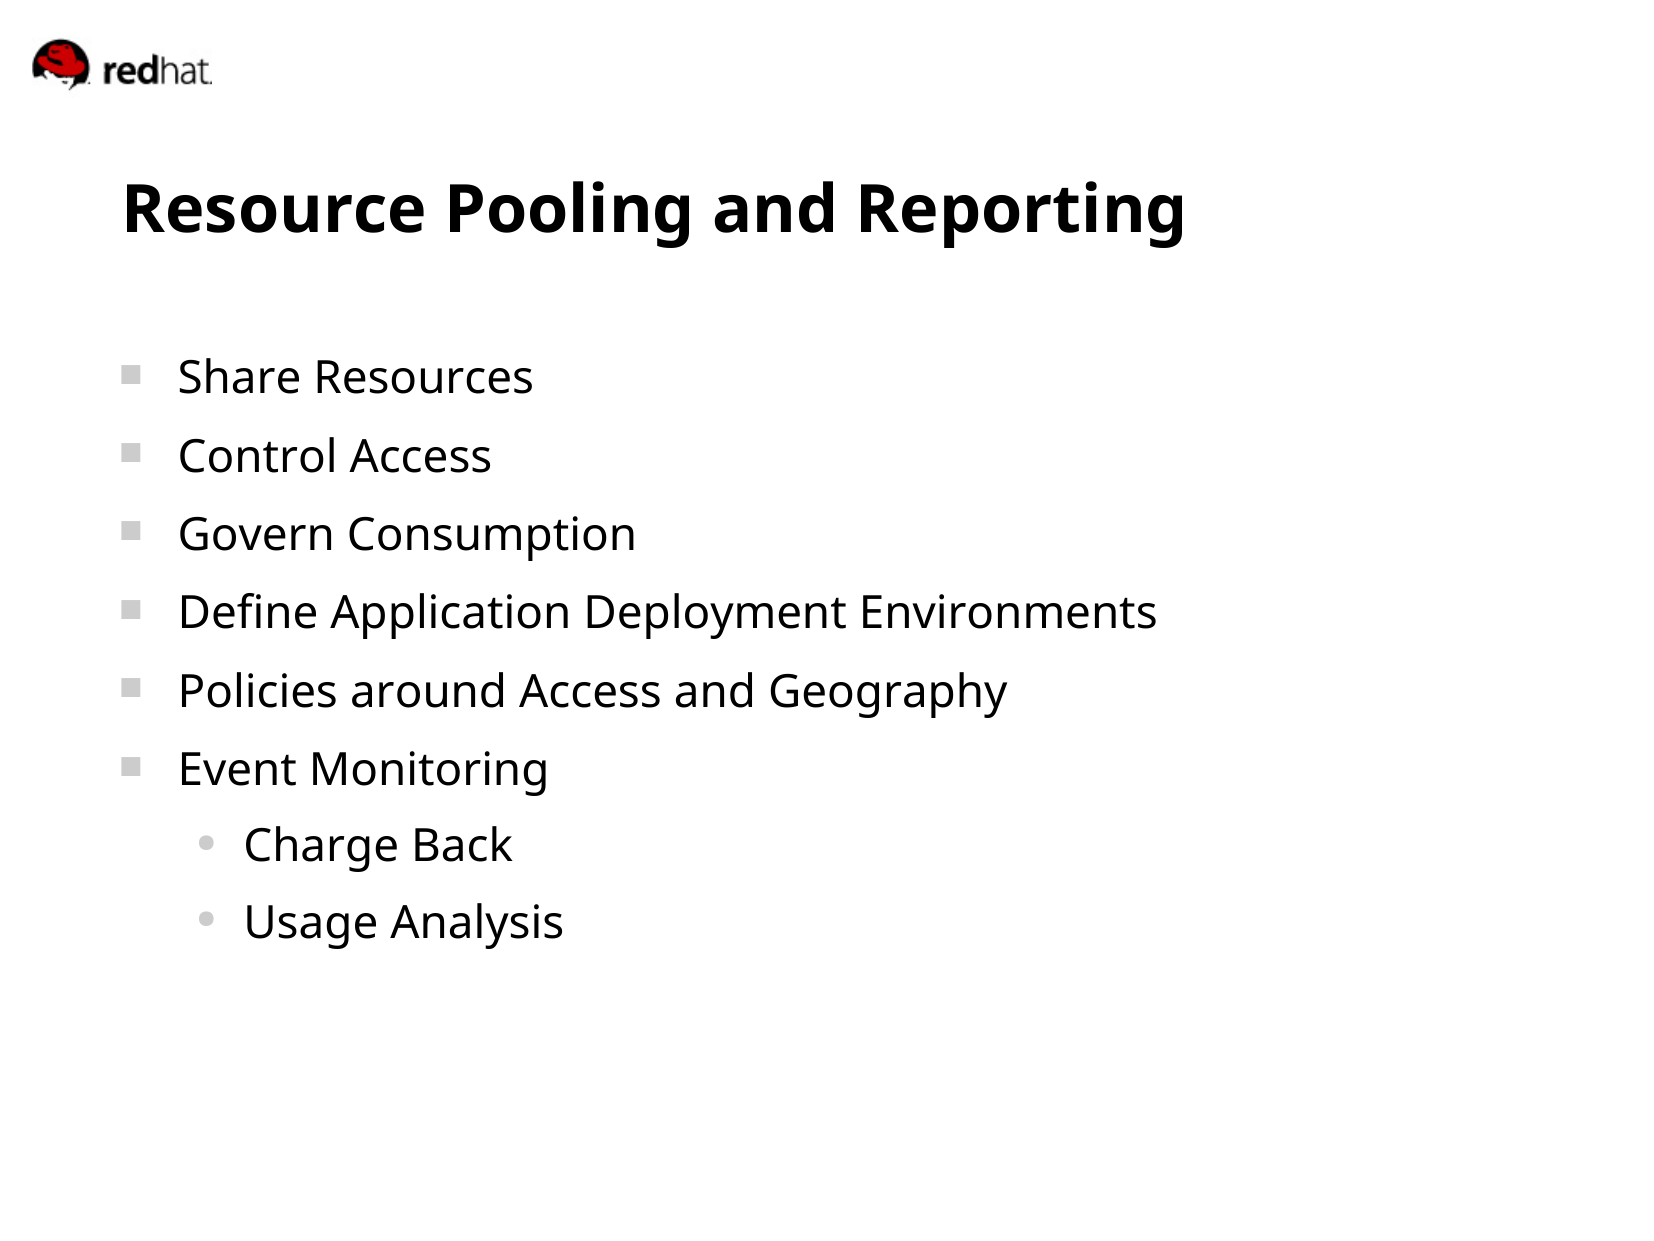

# Resource Pooling and Reporting
Share Resources
Control Access
Govern Consumption
Define Application Deployment Environments
Policies around Access and Geography
Event Monitoring
Charge Back
Usage Analysis